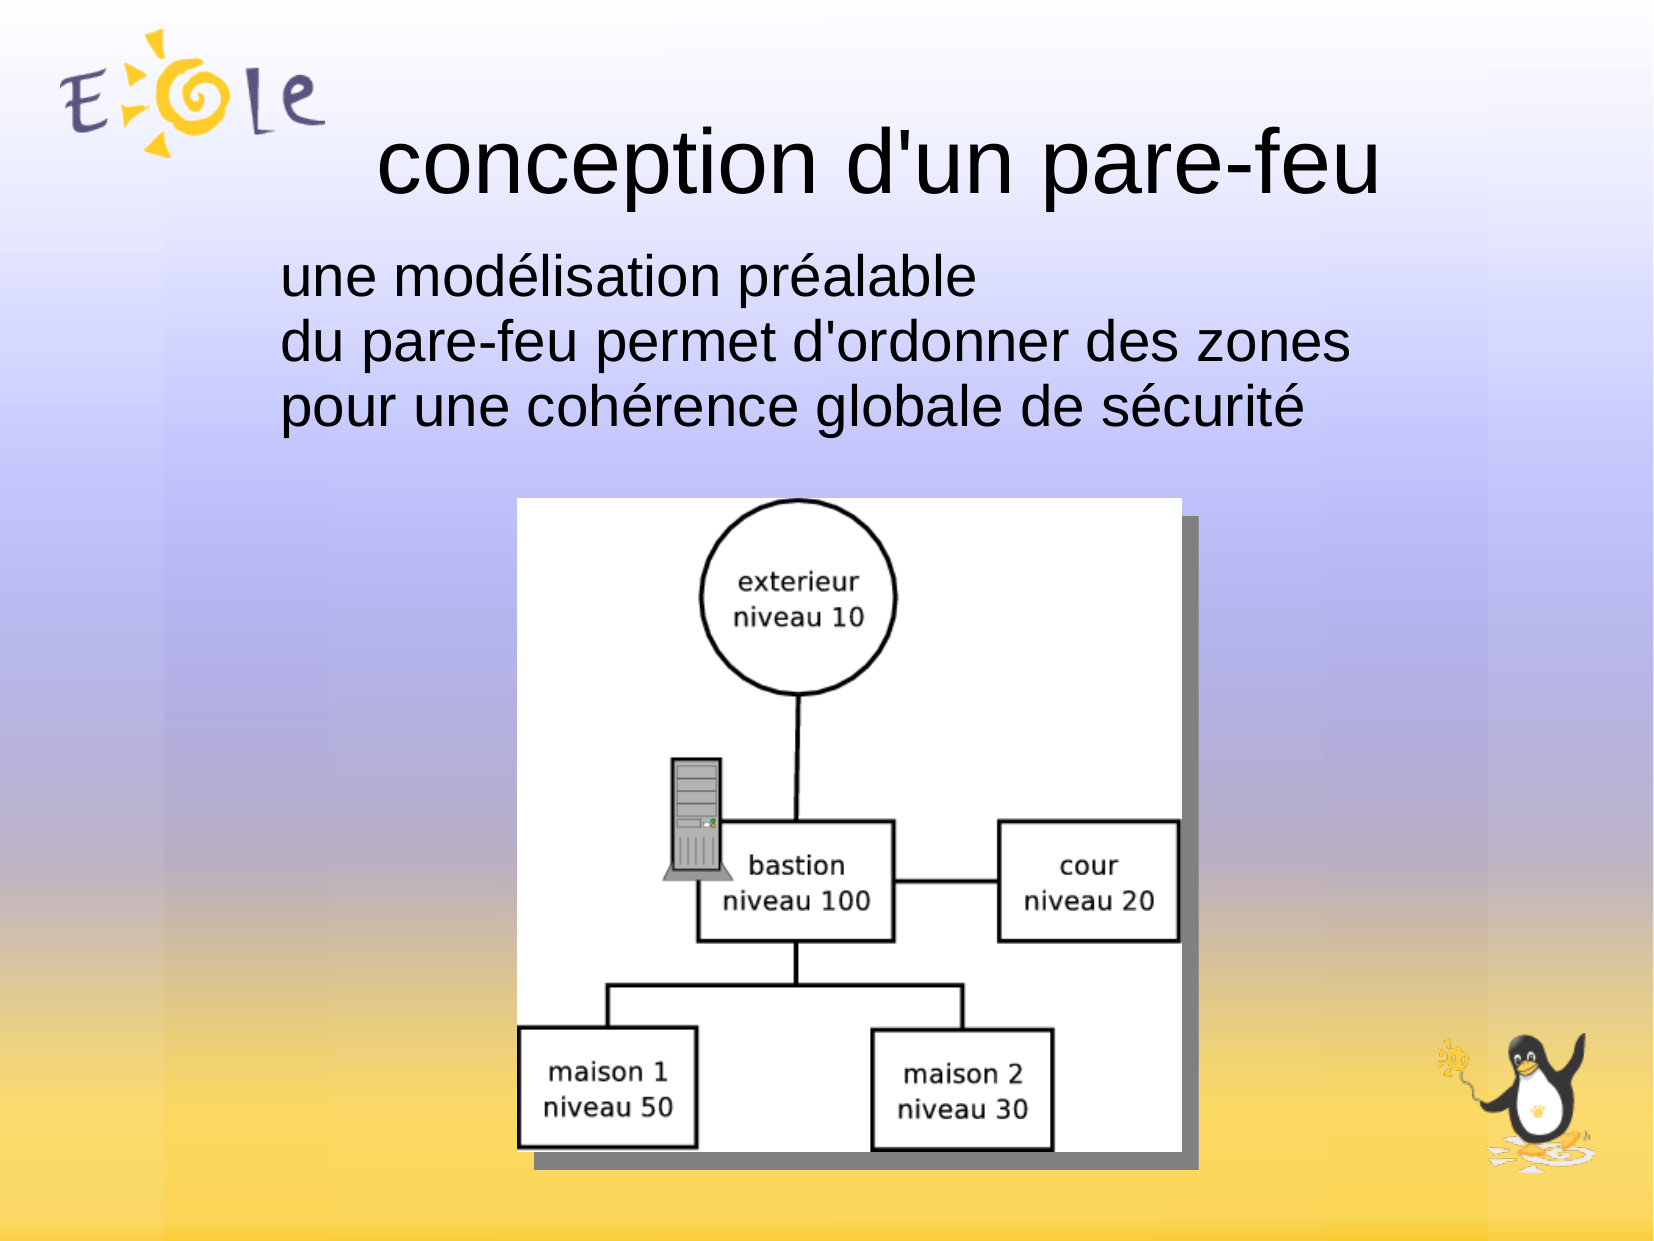

# conception d'un pare-feu
une modélisation préalable
du pare-feu permet d'ordonner des zones
pour une cohérence globale de sécurité